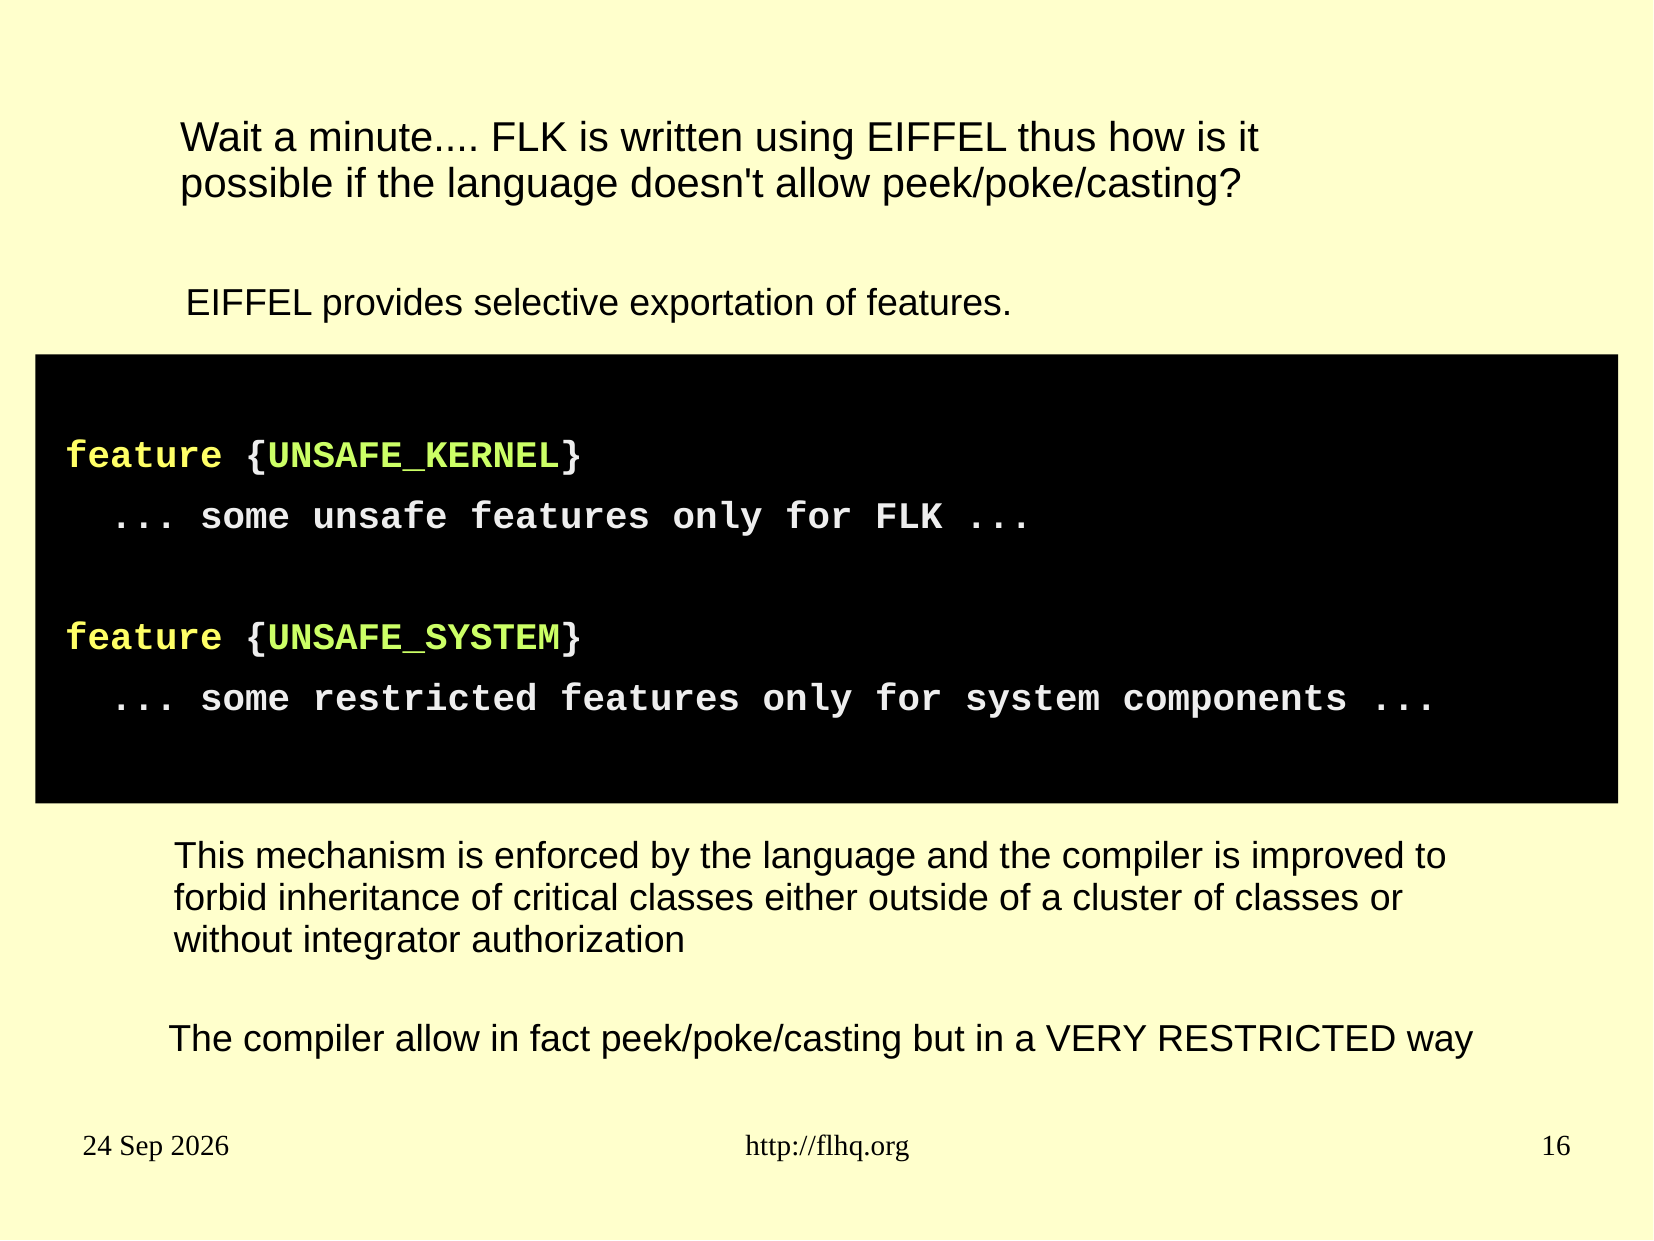

Wait a minute.... FLK is written using EIFFEL thus how is it possible if the language doesn't allow peek/poke/casting?
EIFFEL provides selective exportation of features.
feature {UNSAFE_KERNEL}
 ... some unsafe features only for FLK ...
feature {UNSAFE_SYSTEM}
 ... some restricted features only for system components ...
This mechanism is enforced by the language and the compiler is improved to forbid inheritance of critical classes either outside of a cluster of classes or without integrator authorization
The compiler allow in fact peek/poke/casting but in a VERY RESTRICTED way
http://flhq.org
16